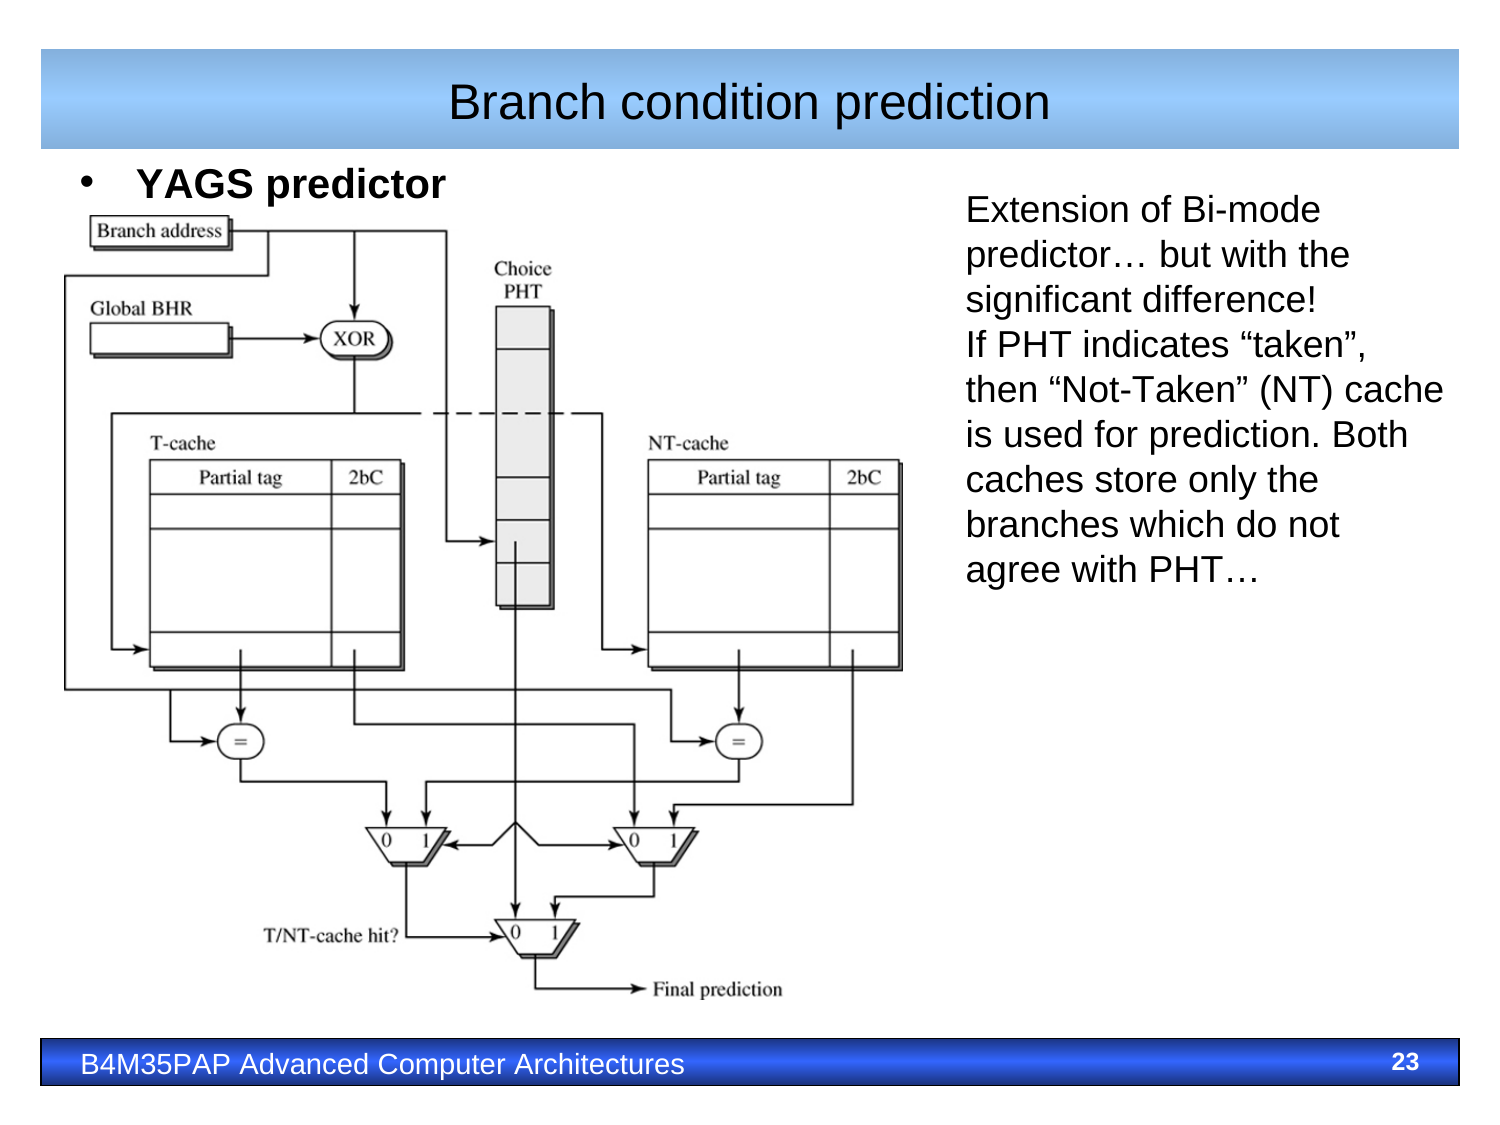

# Branch condition prediction
YAGS predictor
Extension of Bi-mode predictor… but with the significant difference!
If PHT indicates “taken”, then “Not-Taken” (NT) cache is used for prediction. Both caches store only the branches which do not agree with PHT…